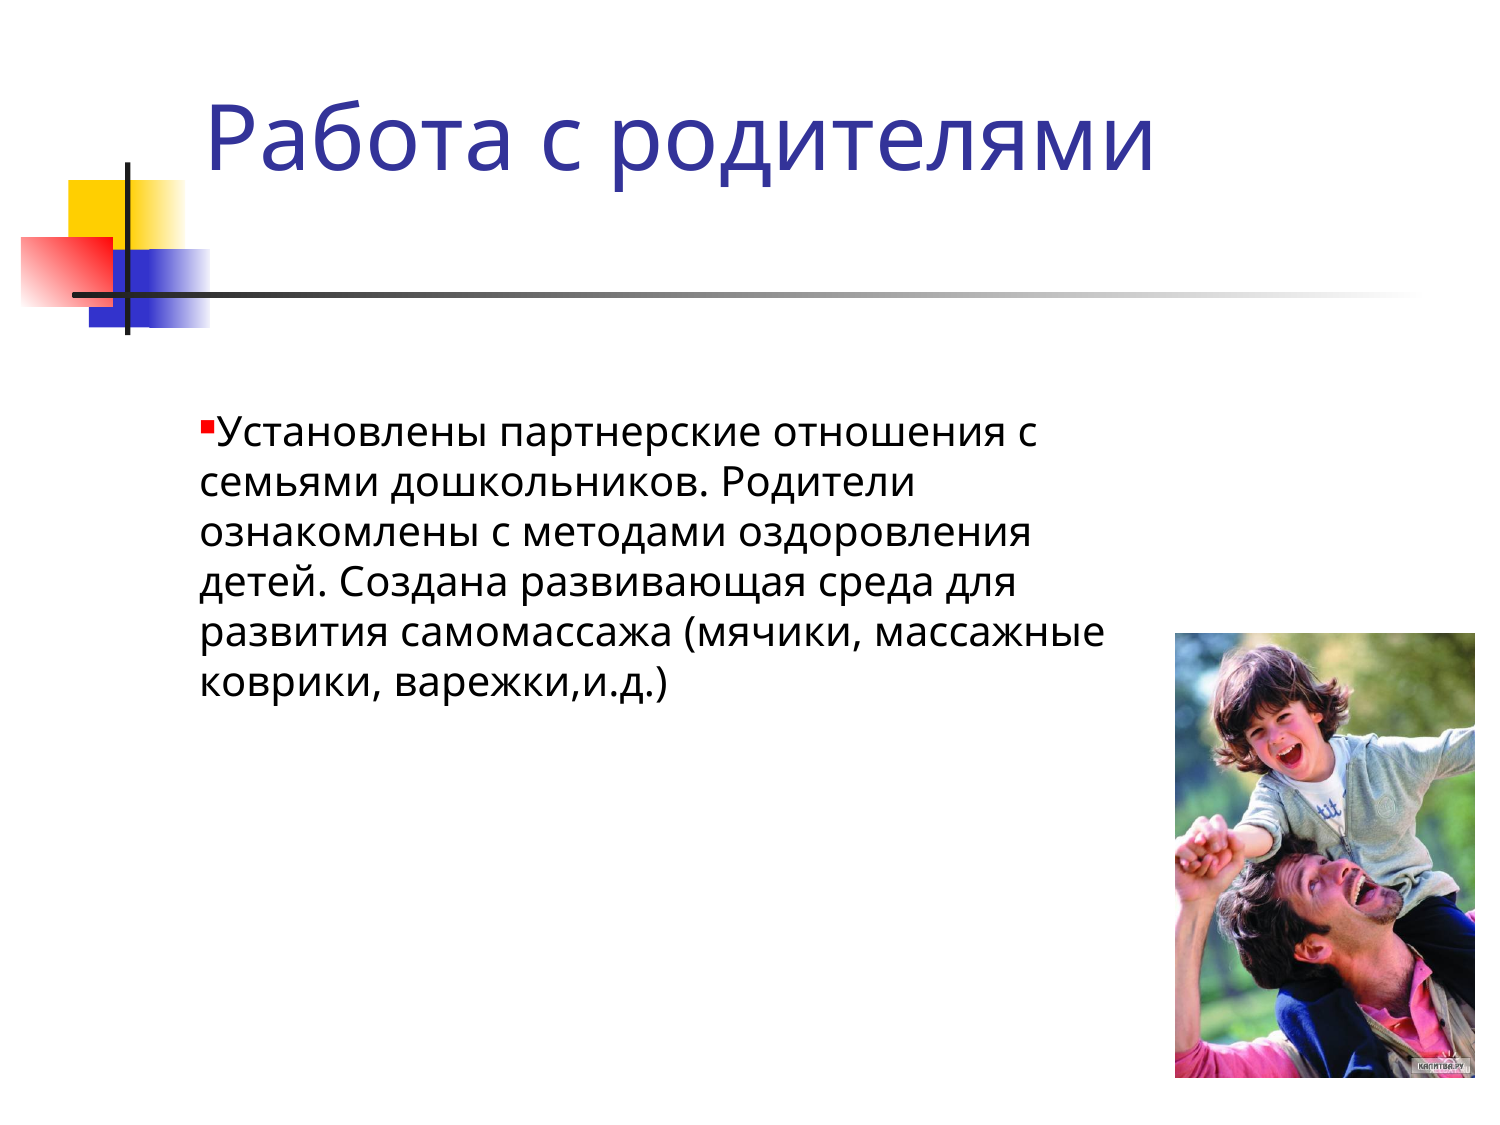

# Работа с родителями
Установлены партнерские отношения с семьями дошкольников. Родители ознакомлены с методами оздоровления детей. Создана развивающая среда для развития самомассажа (мячики, массажные коврики, варежки,и.д.)